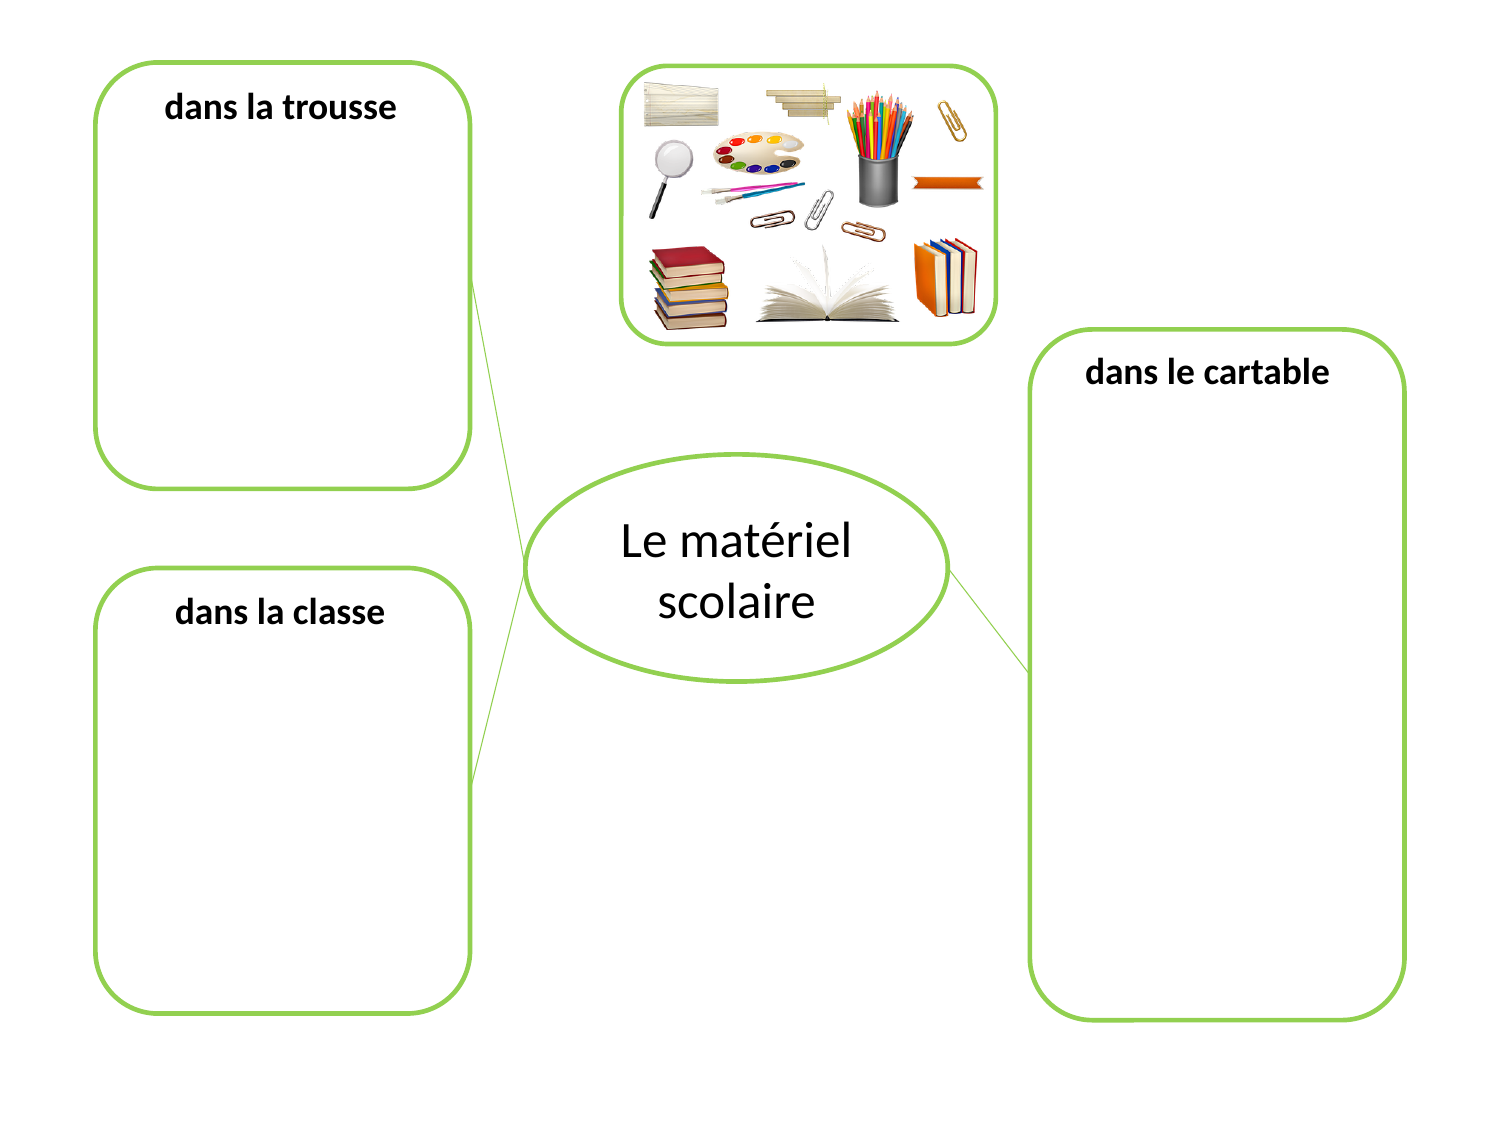

dans la trousse
dans le cartable
Le matériel scolaire
dans la classe